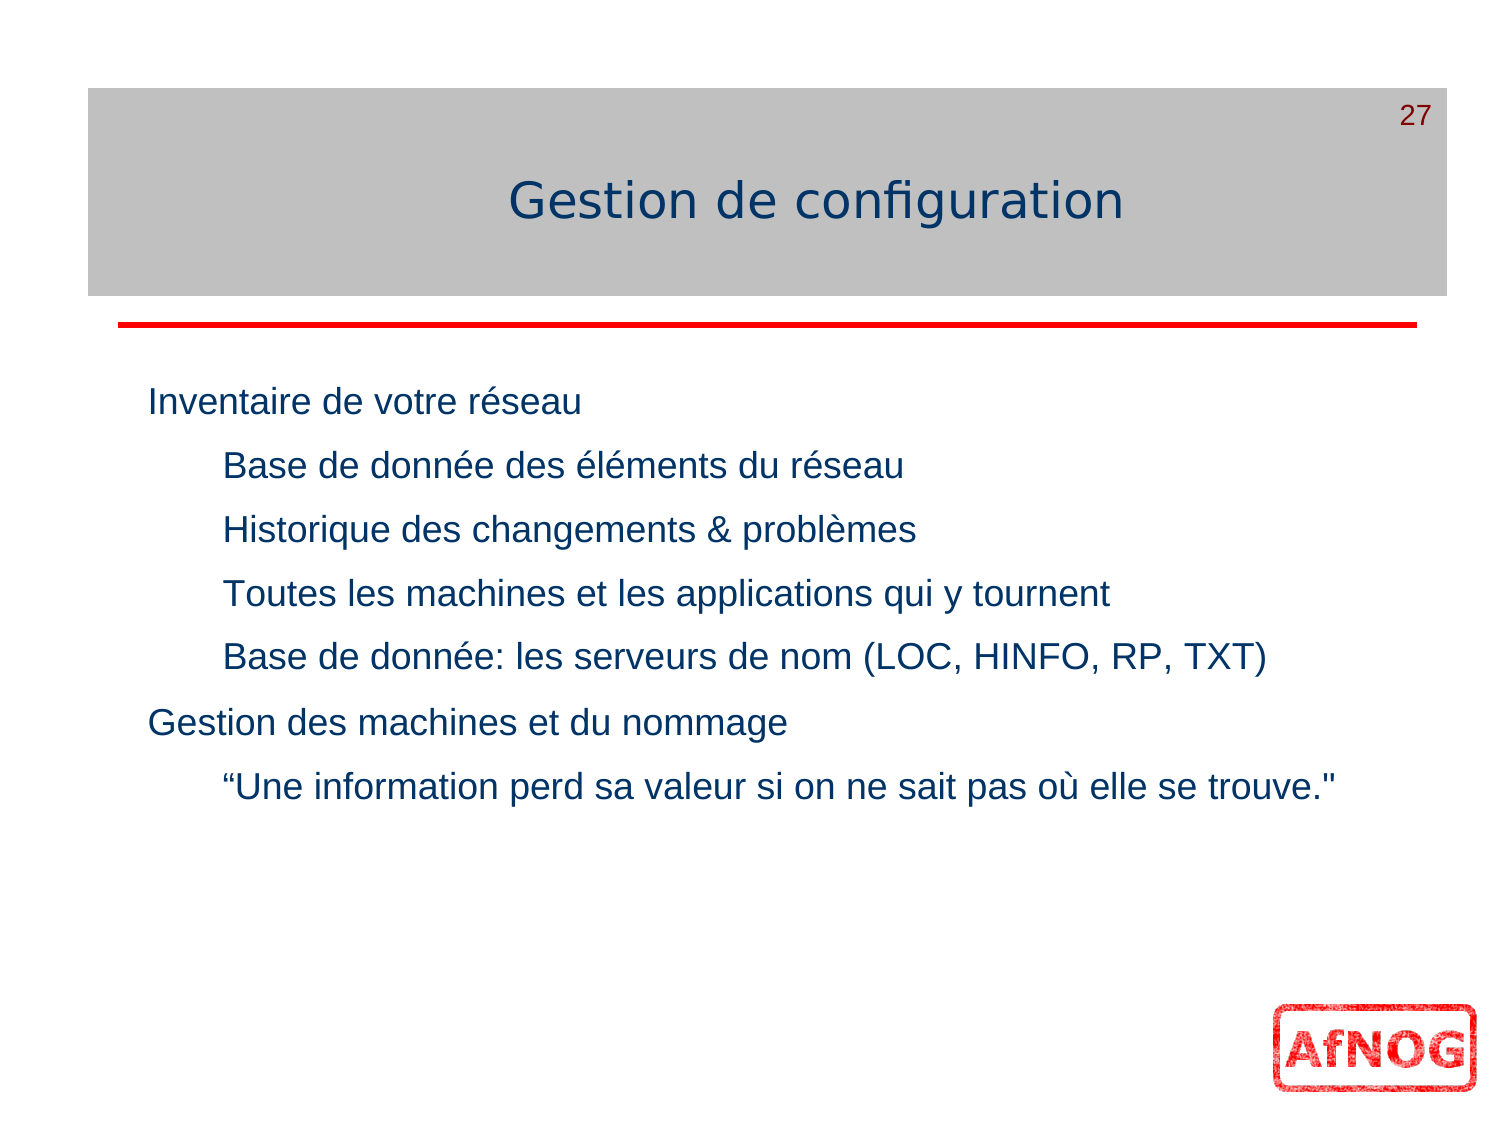

# Gestion de configuration
Inventaire de votre réseau
Base de donnée des éléments du réseau
Historique des changements & problèmes
Toutes les machines et les applications qui y tournent
Base de donnée: les serveurs de nom (LOC, HINFO, RP, TXT)
Gestion des machines et du nommage
“Une information perd sa valeur si on ne sait pas où elle se trouve."